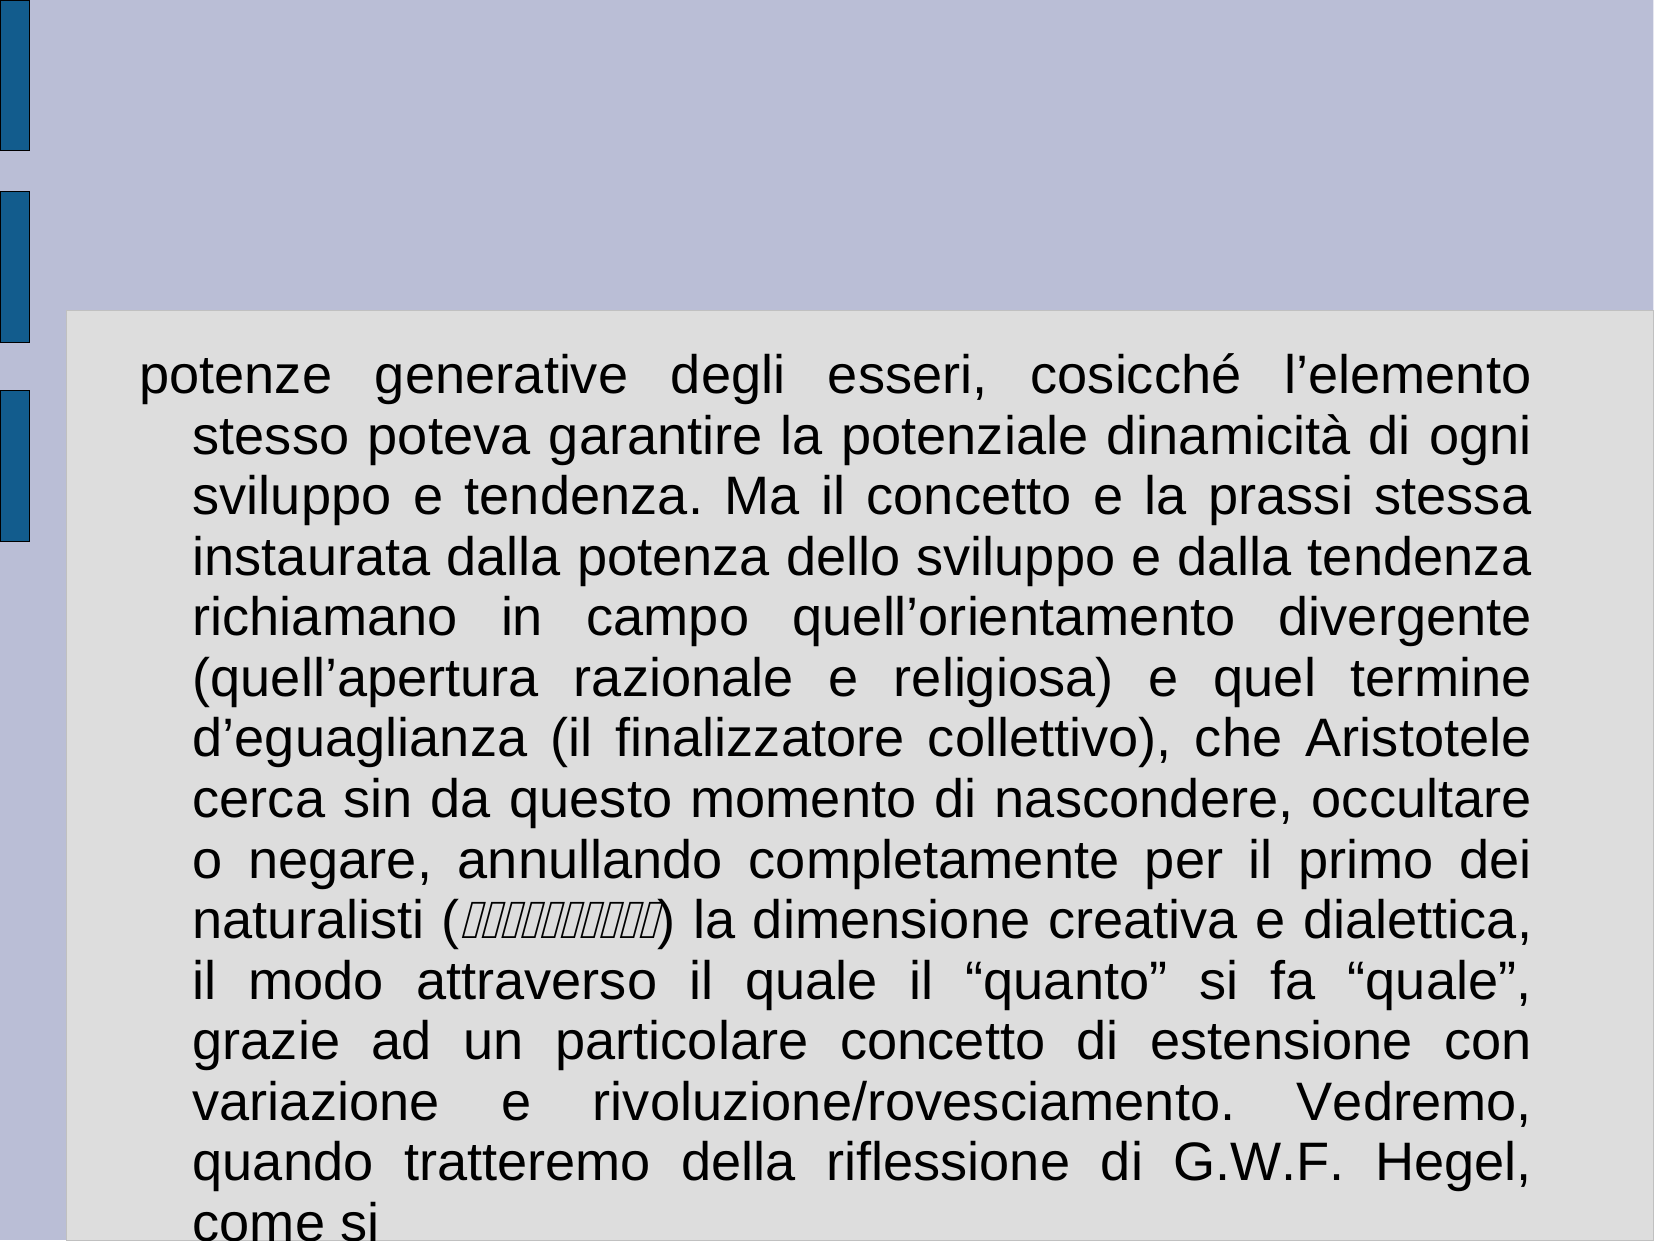

#
potenze generative degli esseri, cosicché l’elemento stesso poteva garantire la potenziale dinamicità di ogni sviluppo e tendenza. Ma il concetto e la prassi stessa instaurata dalla potenza dello sviluppo e dalla tendenza richiamano in campo quell’orientamento divergente (quell’apertura razionale e religiosa) e quel termine d’eguaglianza (il finalizzatore collettivo), che Aristotele cerca sin da questo momento di nascondere, occultare o negare, annullando completamente per il primo dei naturalisti () la dimensione creativa e dialettica, il modo attraverso il quale il “quanto” si fa “quale”, grazie ad un particolare concetto di estensione con variazione e rivoluzione/rovesciamento. Vedremo, quando tratteremo della riflessione di G.W.F. Hegel, come si